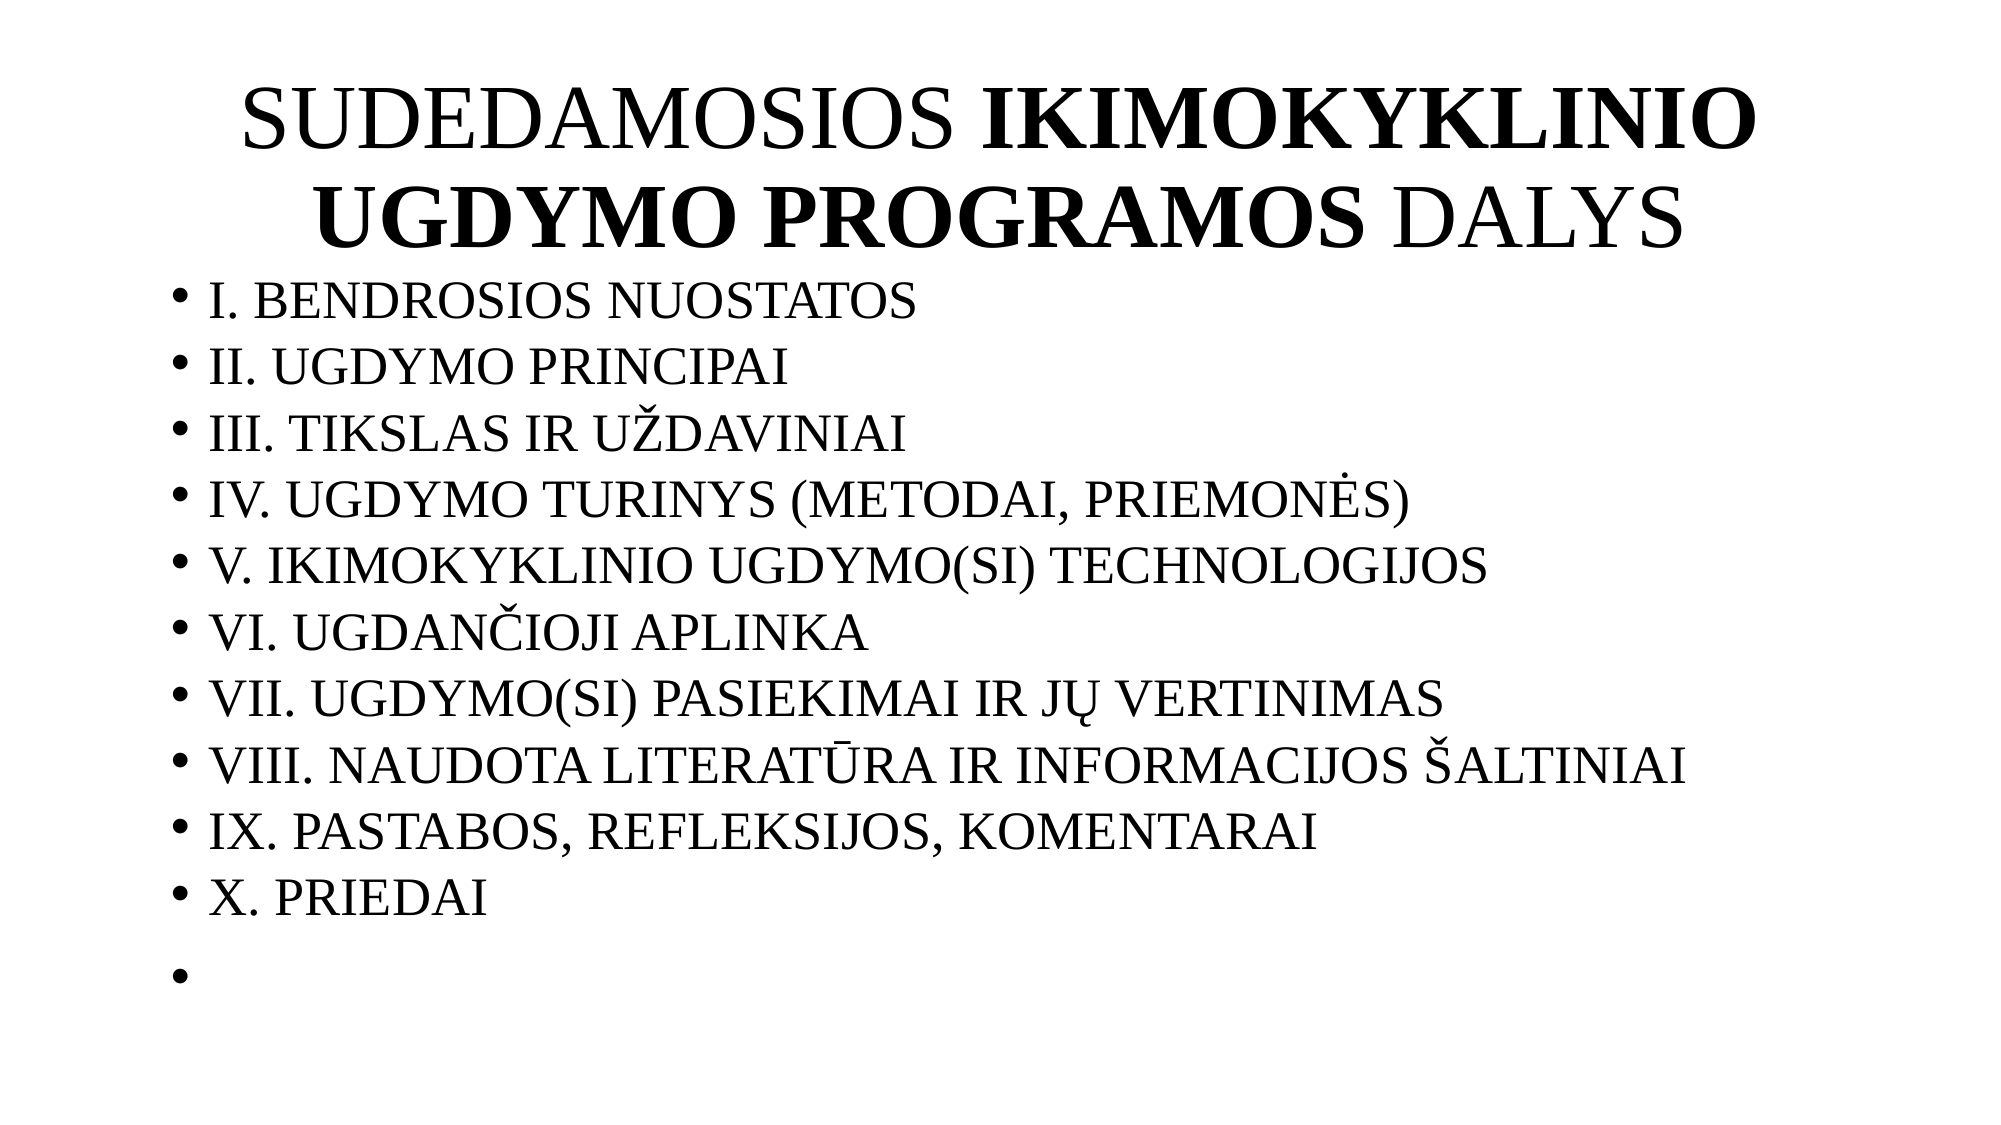

# SUDEDAMOSIOS IKIMOKYKLINIO UGDYMO PROGRAMOS DALYS
I. BENDROSIOS NUOSTATOS
II. UGDYMO PRINCIPAI
III. TIKSLAS IR UŽDAVINIAI
IV. UGDYMO TURINYS (METODAI, PRIEMONĖS)
V. IKIMOKYKLINIO UGDYMO(SI) TECHNOLOGIJOS
VI. UGDANČIOJI APLINKA
VII. UGDYMO(SI) PASIEKIMAI IR JŲ VERTINIMAS
VIII. NAUDOTA LITERATŪRA IR INFORMACIJOS ŠALTINIAI
IX. PASTABOS, REFLEKSIJOS, KOMENTARAI
X. PRIEDAI